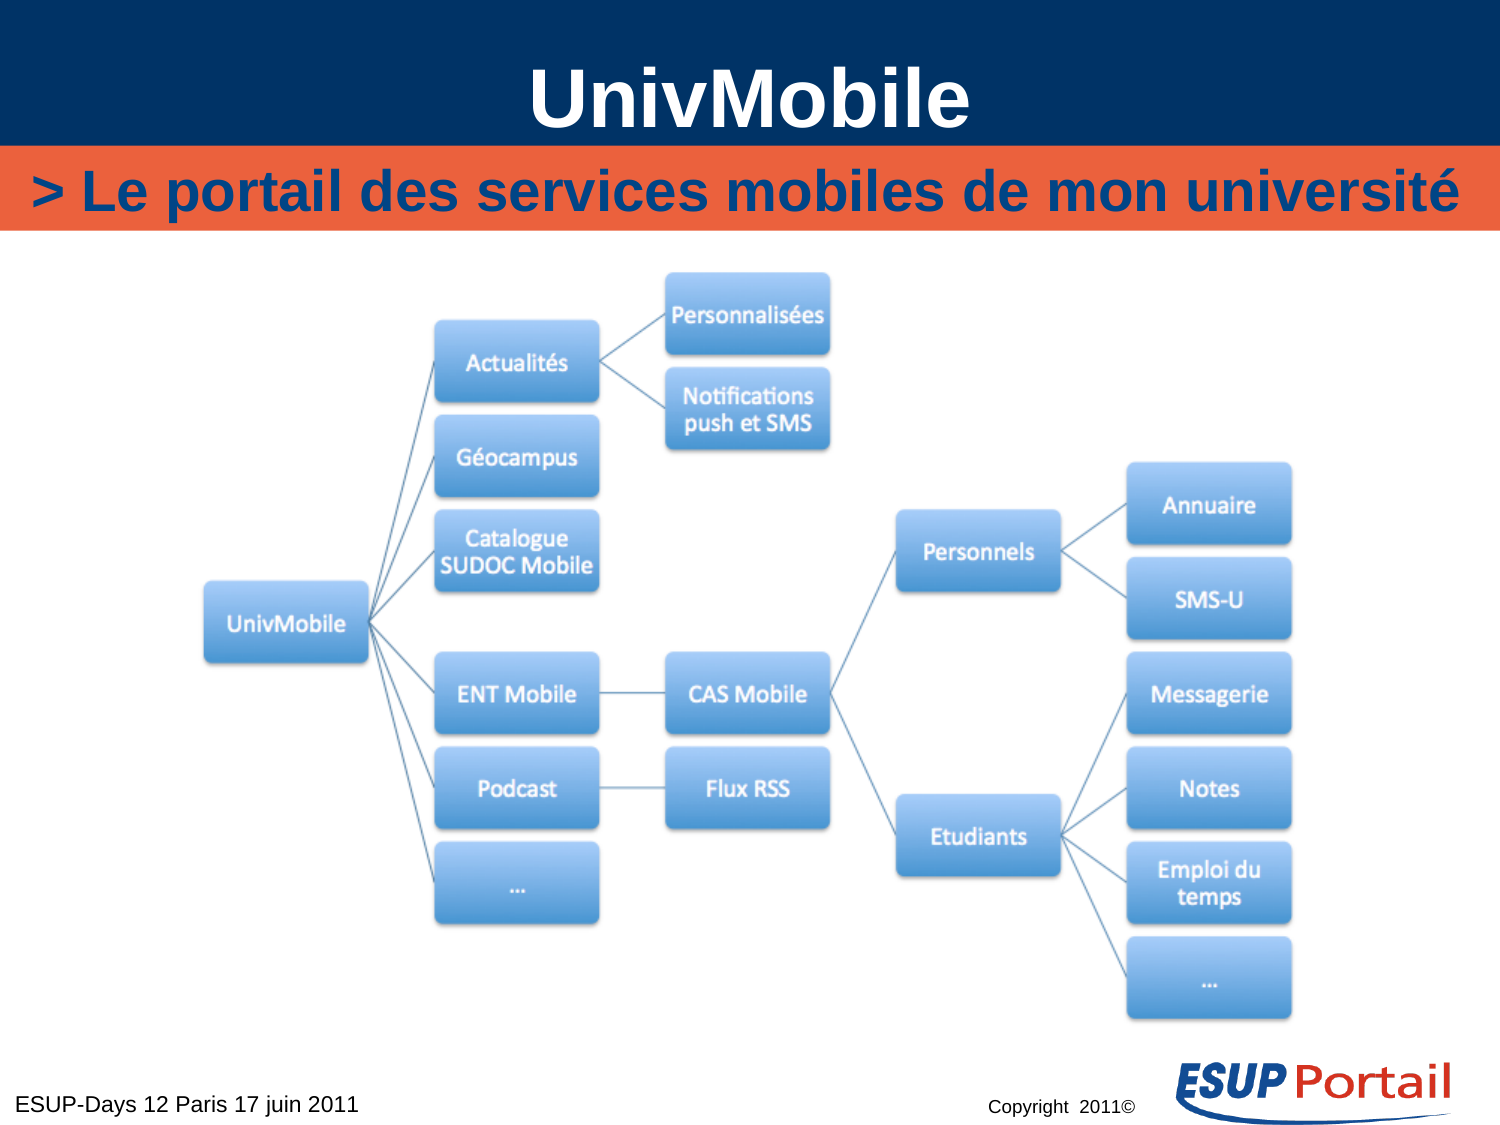

UnivMobile
 > Le portail des services mobiles de mon université
ESUP-Days 12 Paris 17 juin 2011